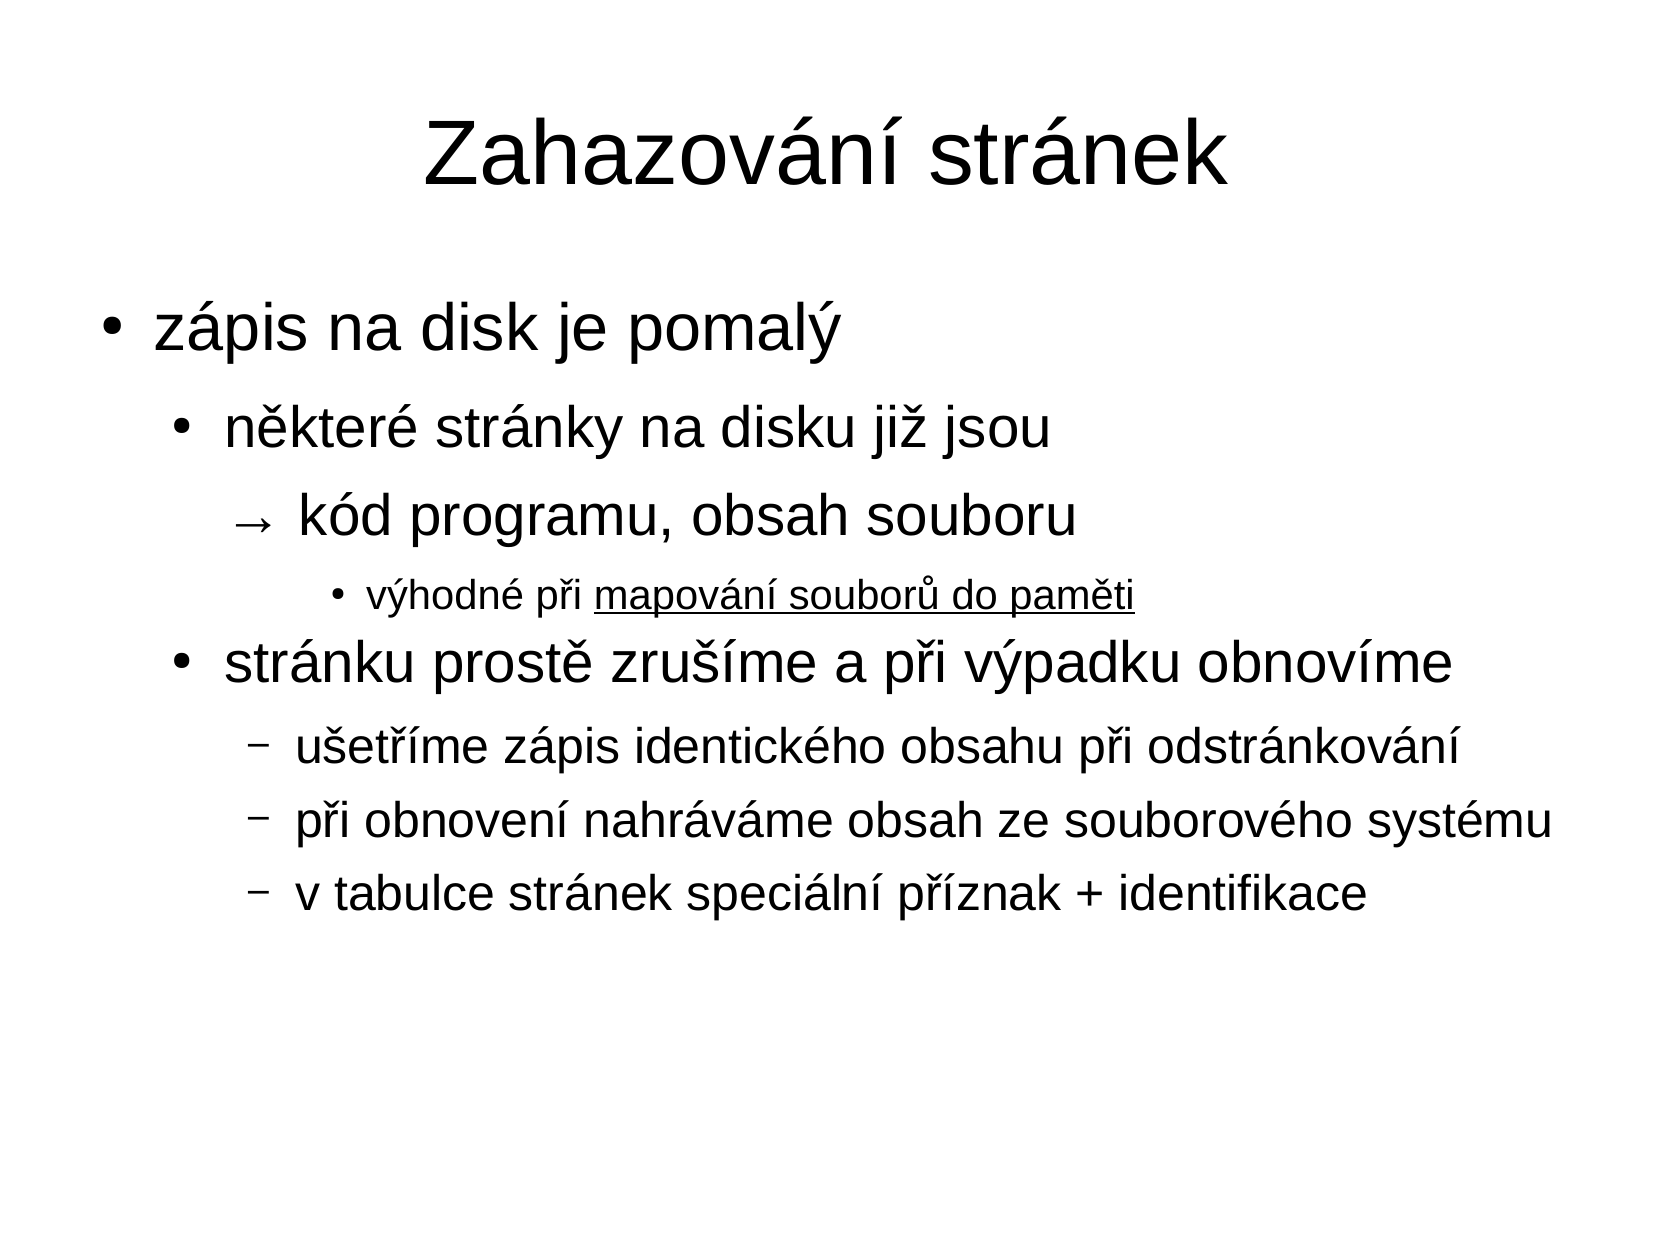

# Zahazování stránek
zápis na disk je pomalý
některé stránky na disku již jsou
→ kód programu, obsah souboru
výhodné při mapování souborů do paměti
stránku prostě zrušíme a při výpadku obnovíme
ušetříme zápis identického obsahu při odstránkování
při obnovení nahráváme obsah ze souborového systému
v tabulce stránek speciální příznak + identifikace